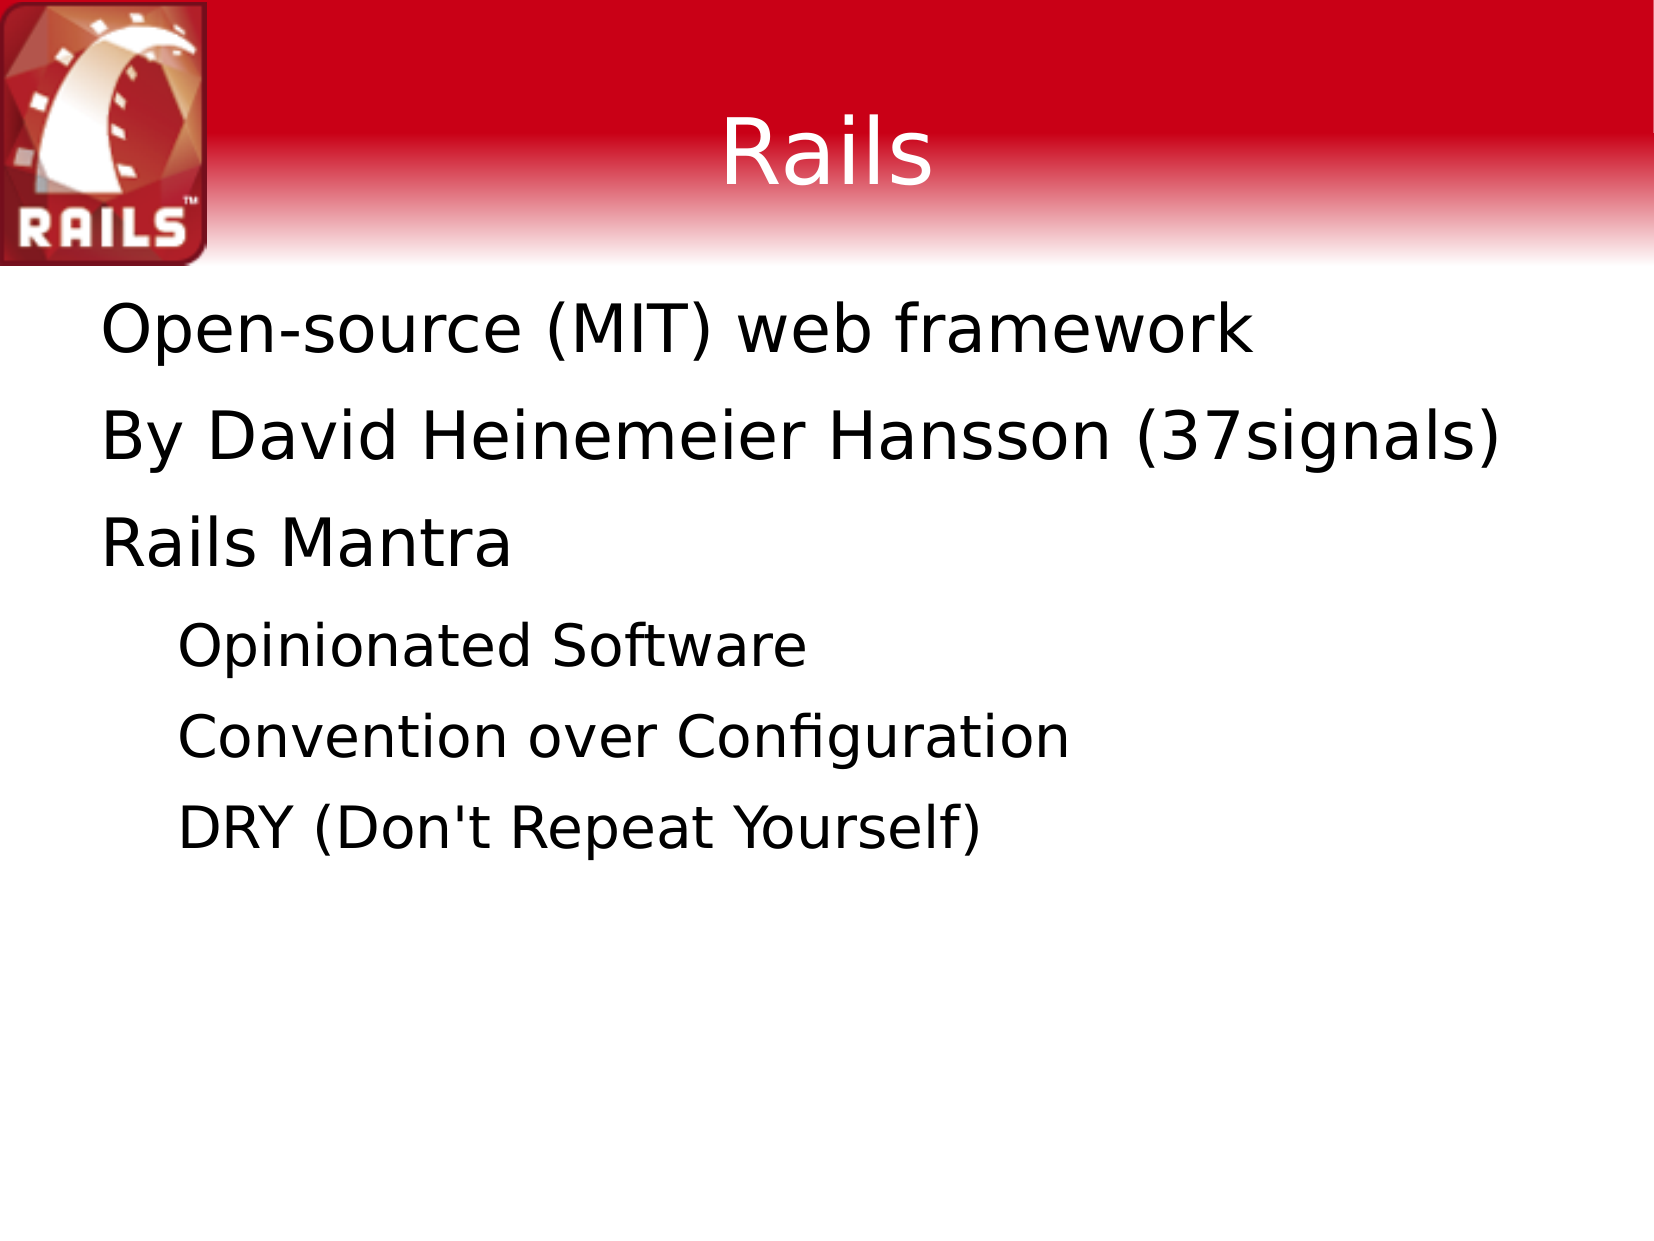

# Rails
Open-source (MIT) web framework
By David Heinemeier Hansson (37signals)
Rails Mantra
Opinionated Software
Convention over Configuration
DRY (Don't Repeat Yourself)